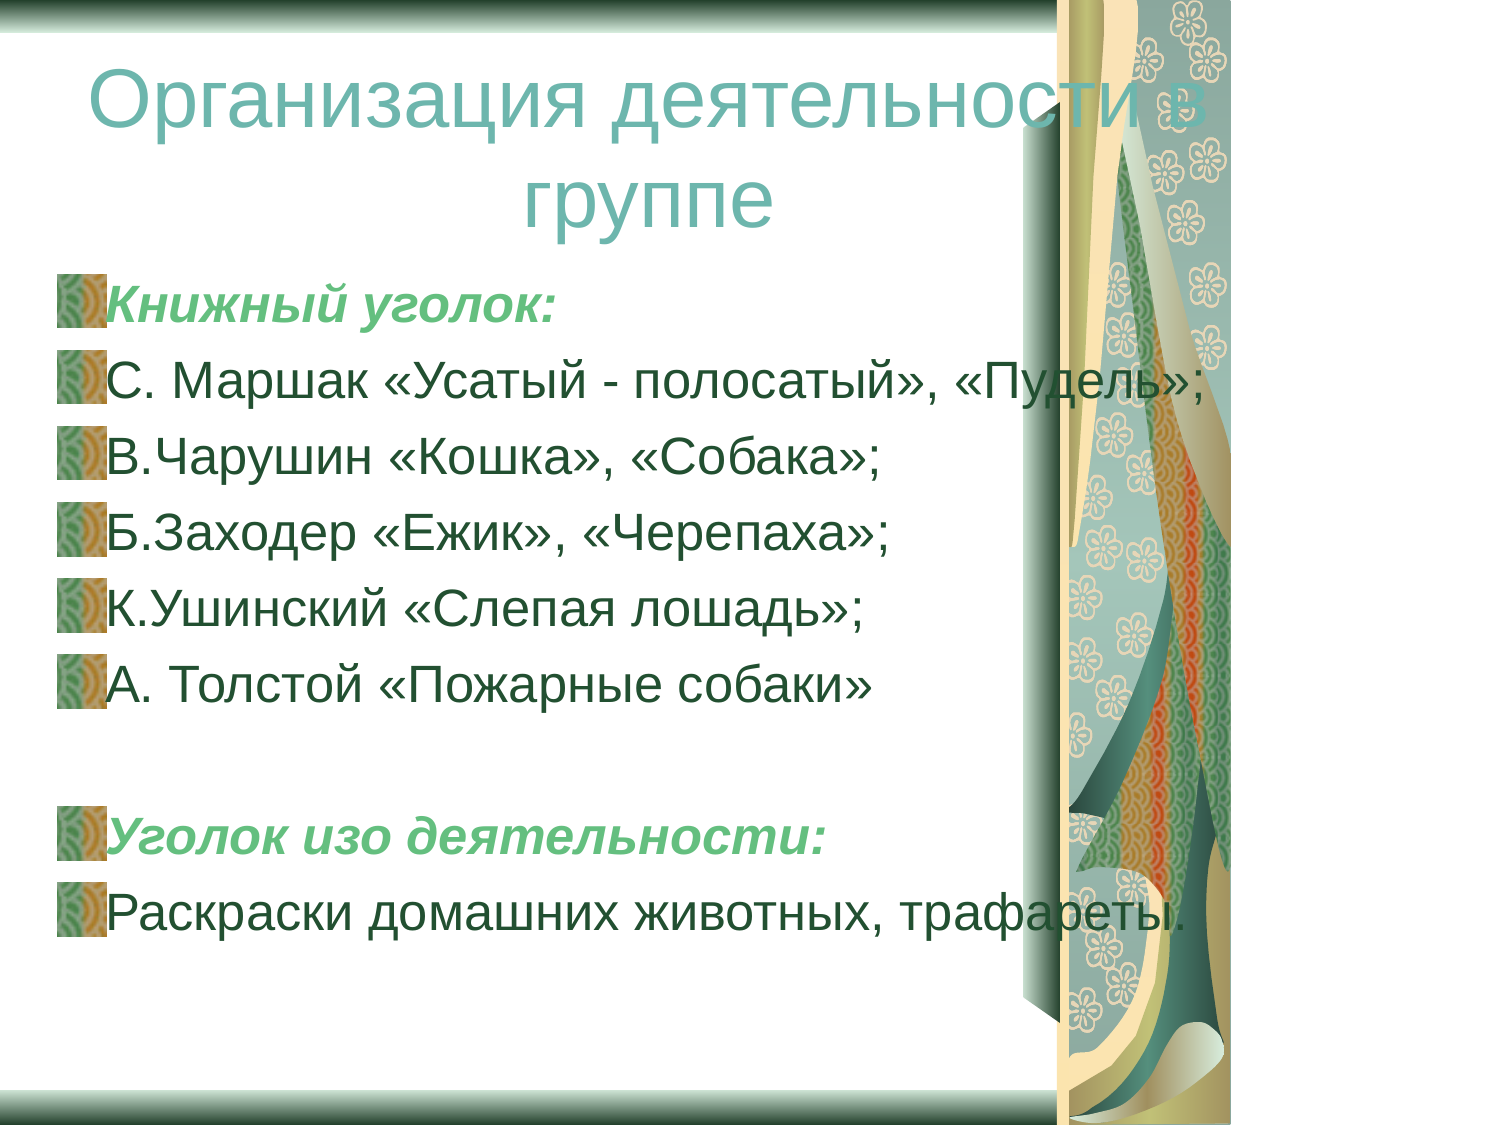

# Организация деятельности в группе
Книжный уголок:
С. Маршак «Усатый - полосатый», «Пудель»;
В.Чарушин «Кошка», «Собака»;
Б.Заходер «Ежик», «Черепаха»;
К.Ушинский «Слепая лошадь»;
А. Толстой «Пожарные собаки»
Уголок изо деятельности:
Раскраски домашних животных, трафареты.